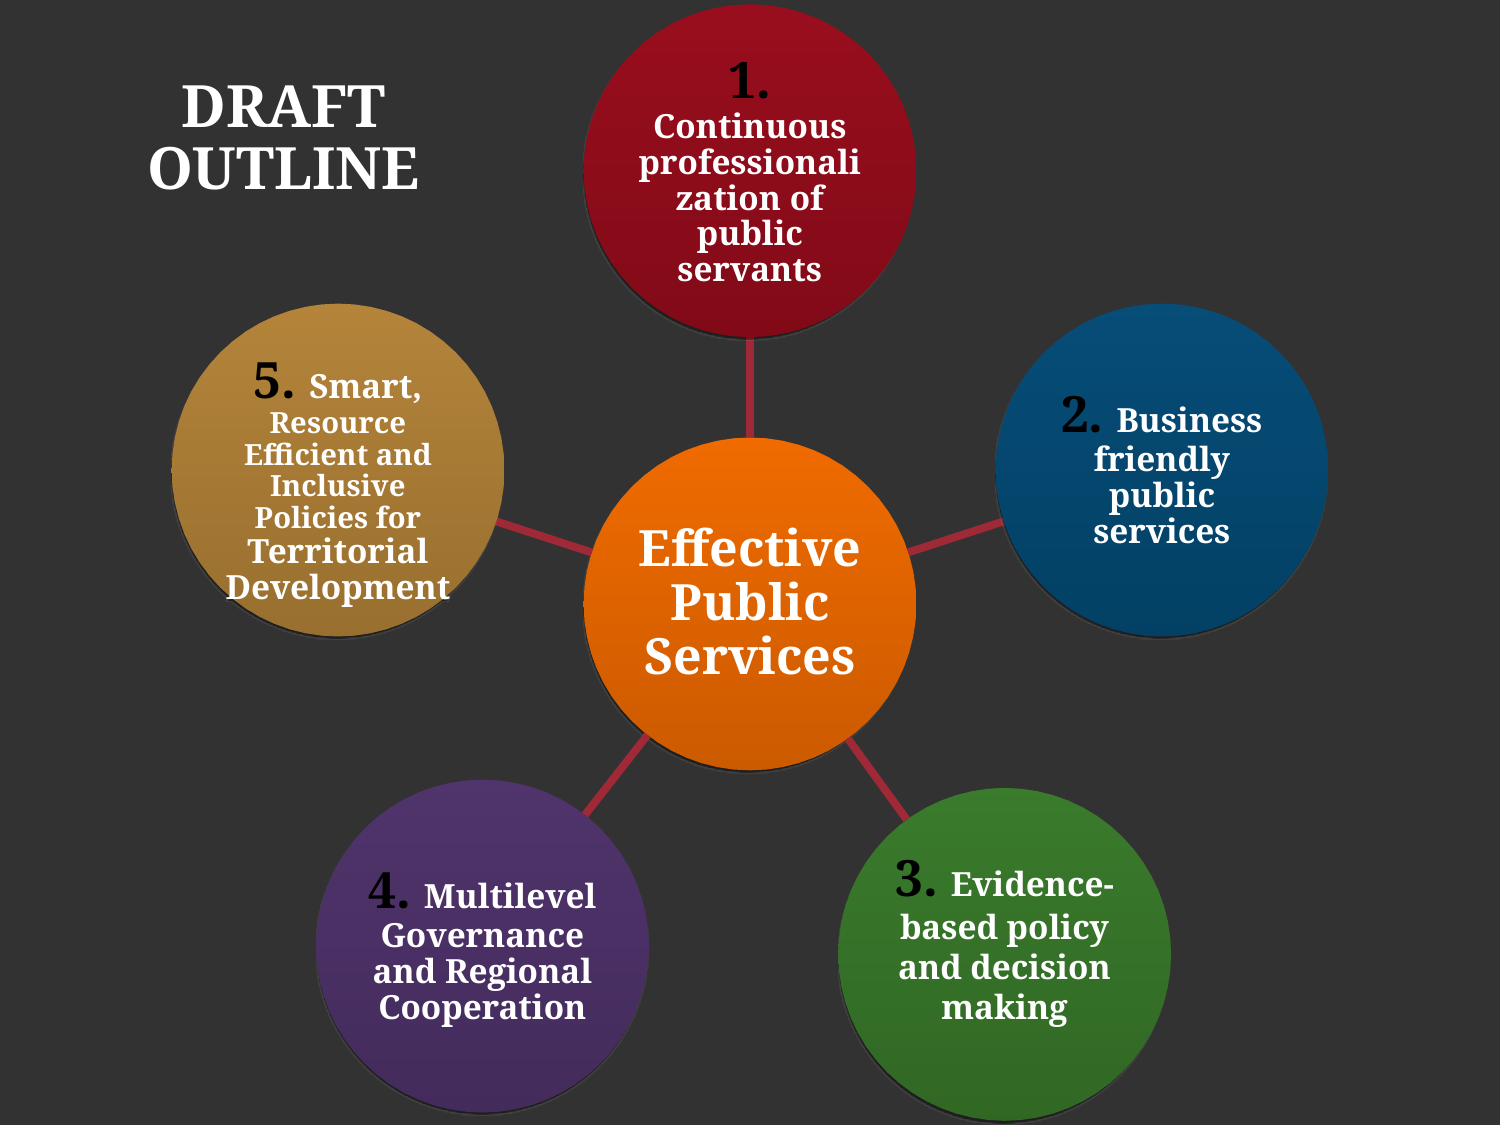

1. Continuous professionalization of public servants
5. Smart, Resource Efficient and Inclusive Policies for Territorial Development
2. Business friendly public services
Effective Public Services
4. Multilevel Governance and Regional Cooperation
3. Evidence-based policy and decision making
# DRAFT OUTLINE